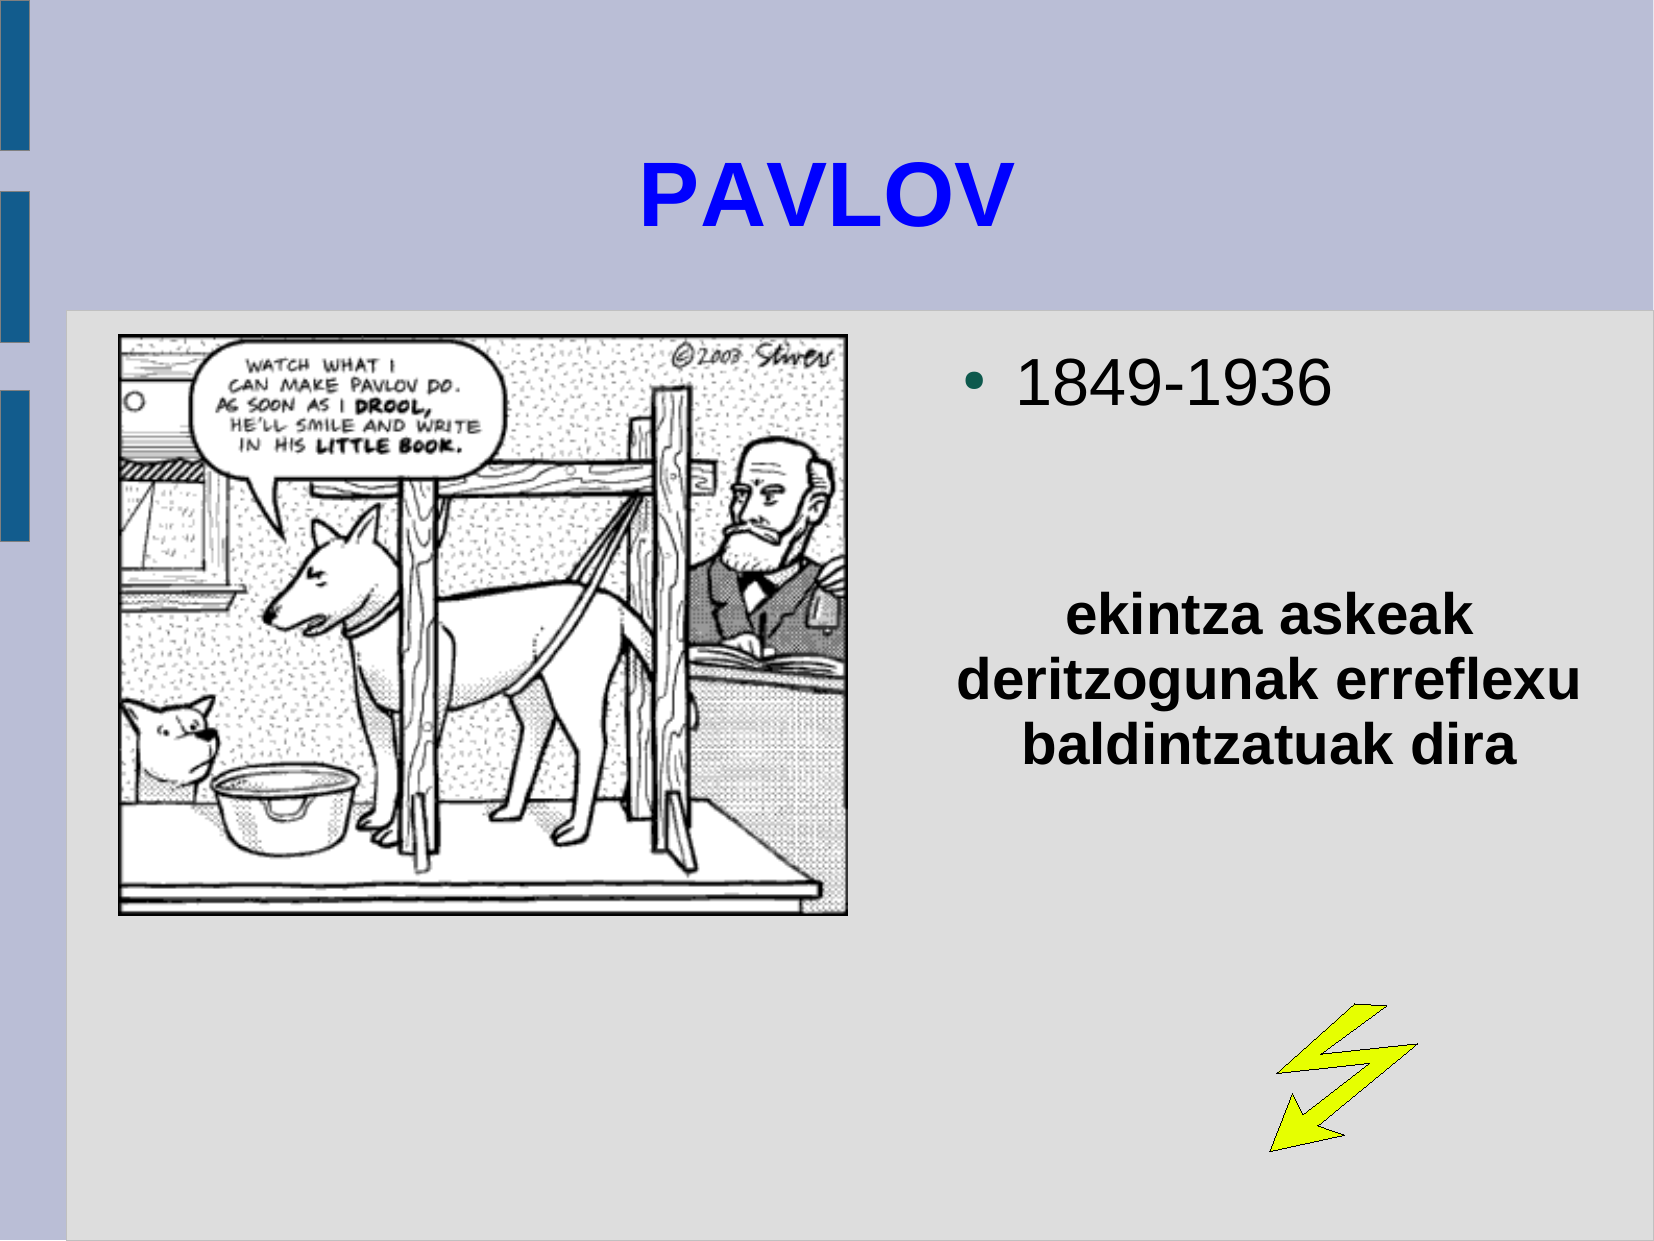

# PAVLOV
1849-1936
ekintza askeak deritzogunak erreflexu baldintzatuak dira